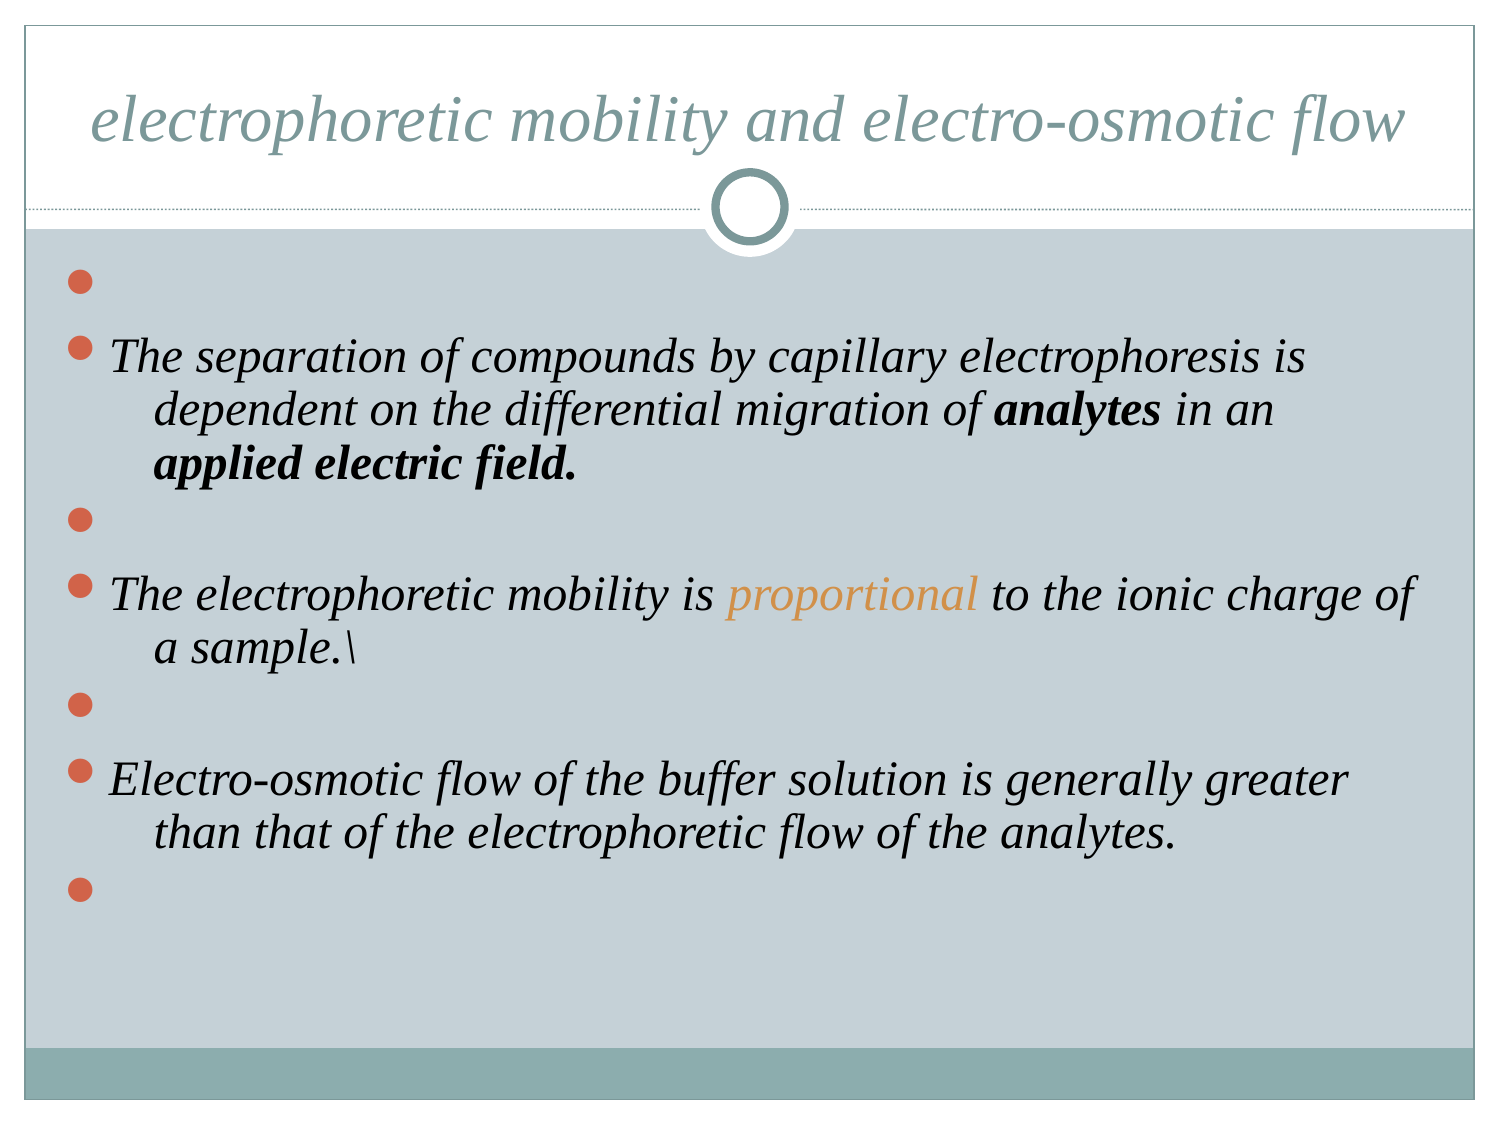

# electrophoretic mobility and electro-osmotic flow
The separation of compounds by capillary electrophoresis is dependent on the differential migration of analytes in an applied electric field.
The electrophoretic mobility is proportional to the ionic charge of a sample.\
Electro-osmotic flow of the buffer solution is generally greater than that of the electrophoretic flow of the analytes.